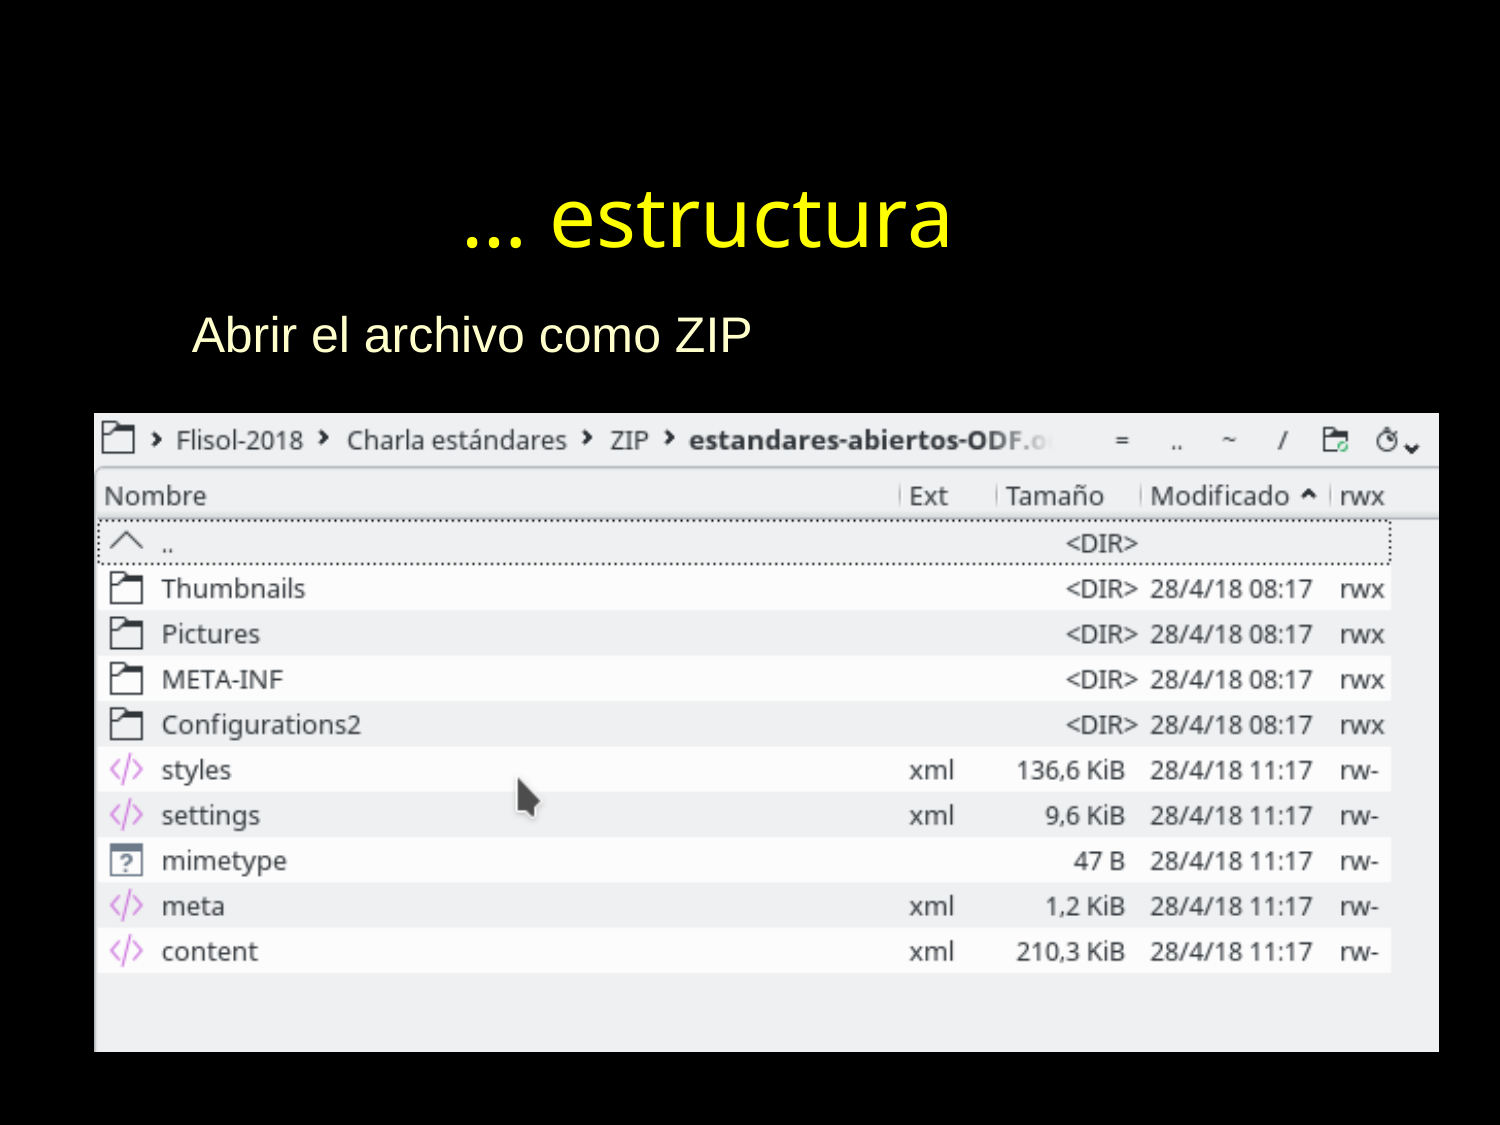

# … estructura
Abrir el archivo como ZIP